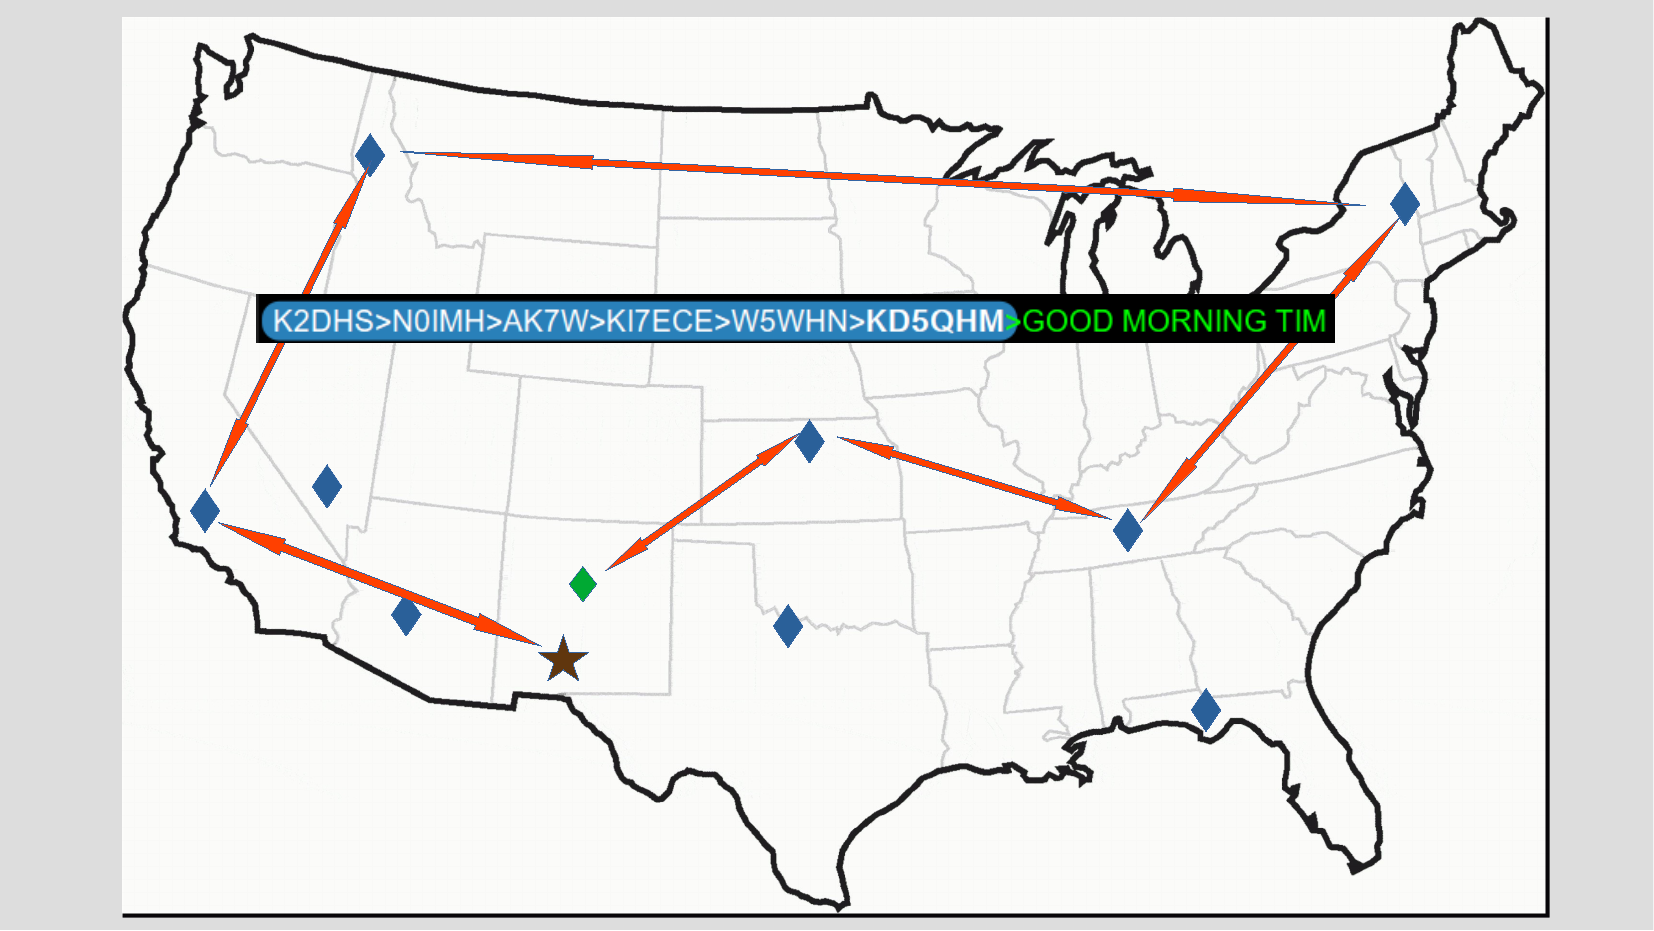

# HEARING? ”What Stations Are You Hearing?”